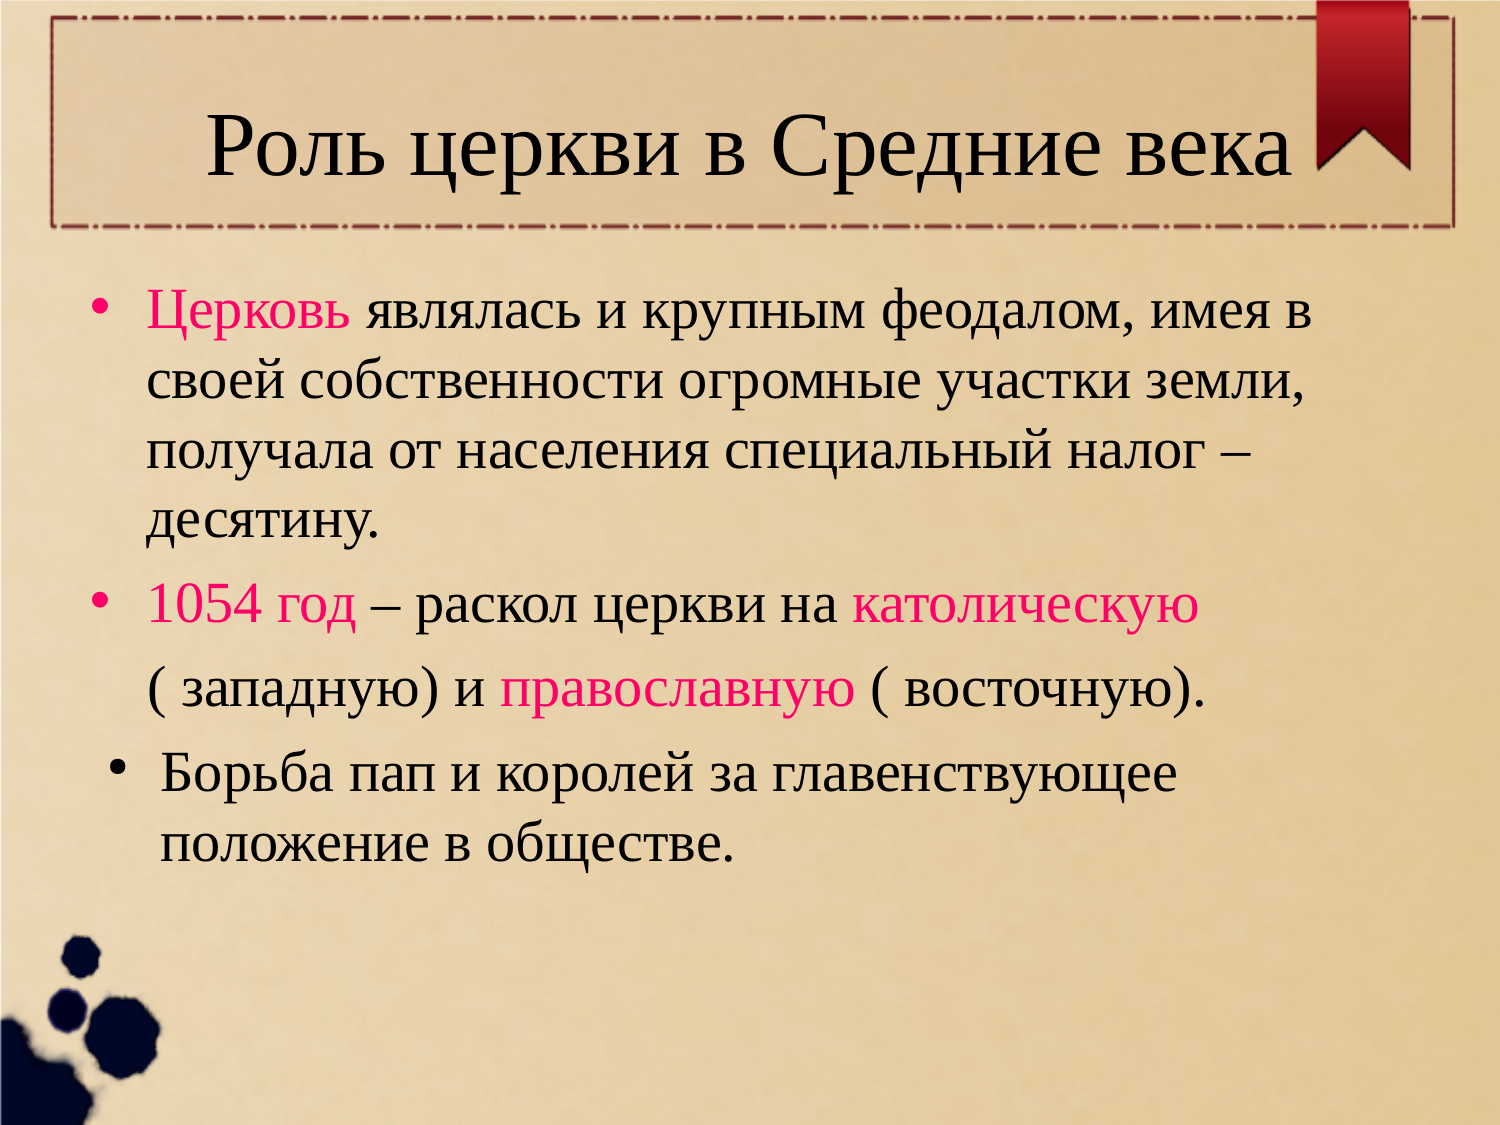

# Роль церкви в Средние века
Церковь являлась и крупным феодалом, имея в своей собственности огромные участки земли, получала от населения специальный налог – десятину.
1054 год – раскол церкви на католическую
 ( западную) и православную ( восточную).
Борьба пап и королей за главенствующее положение в обществе.